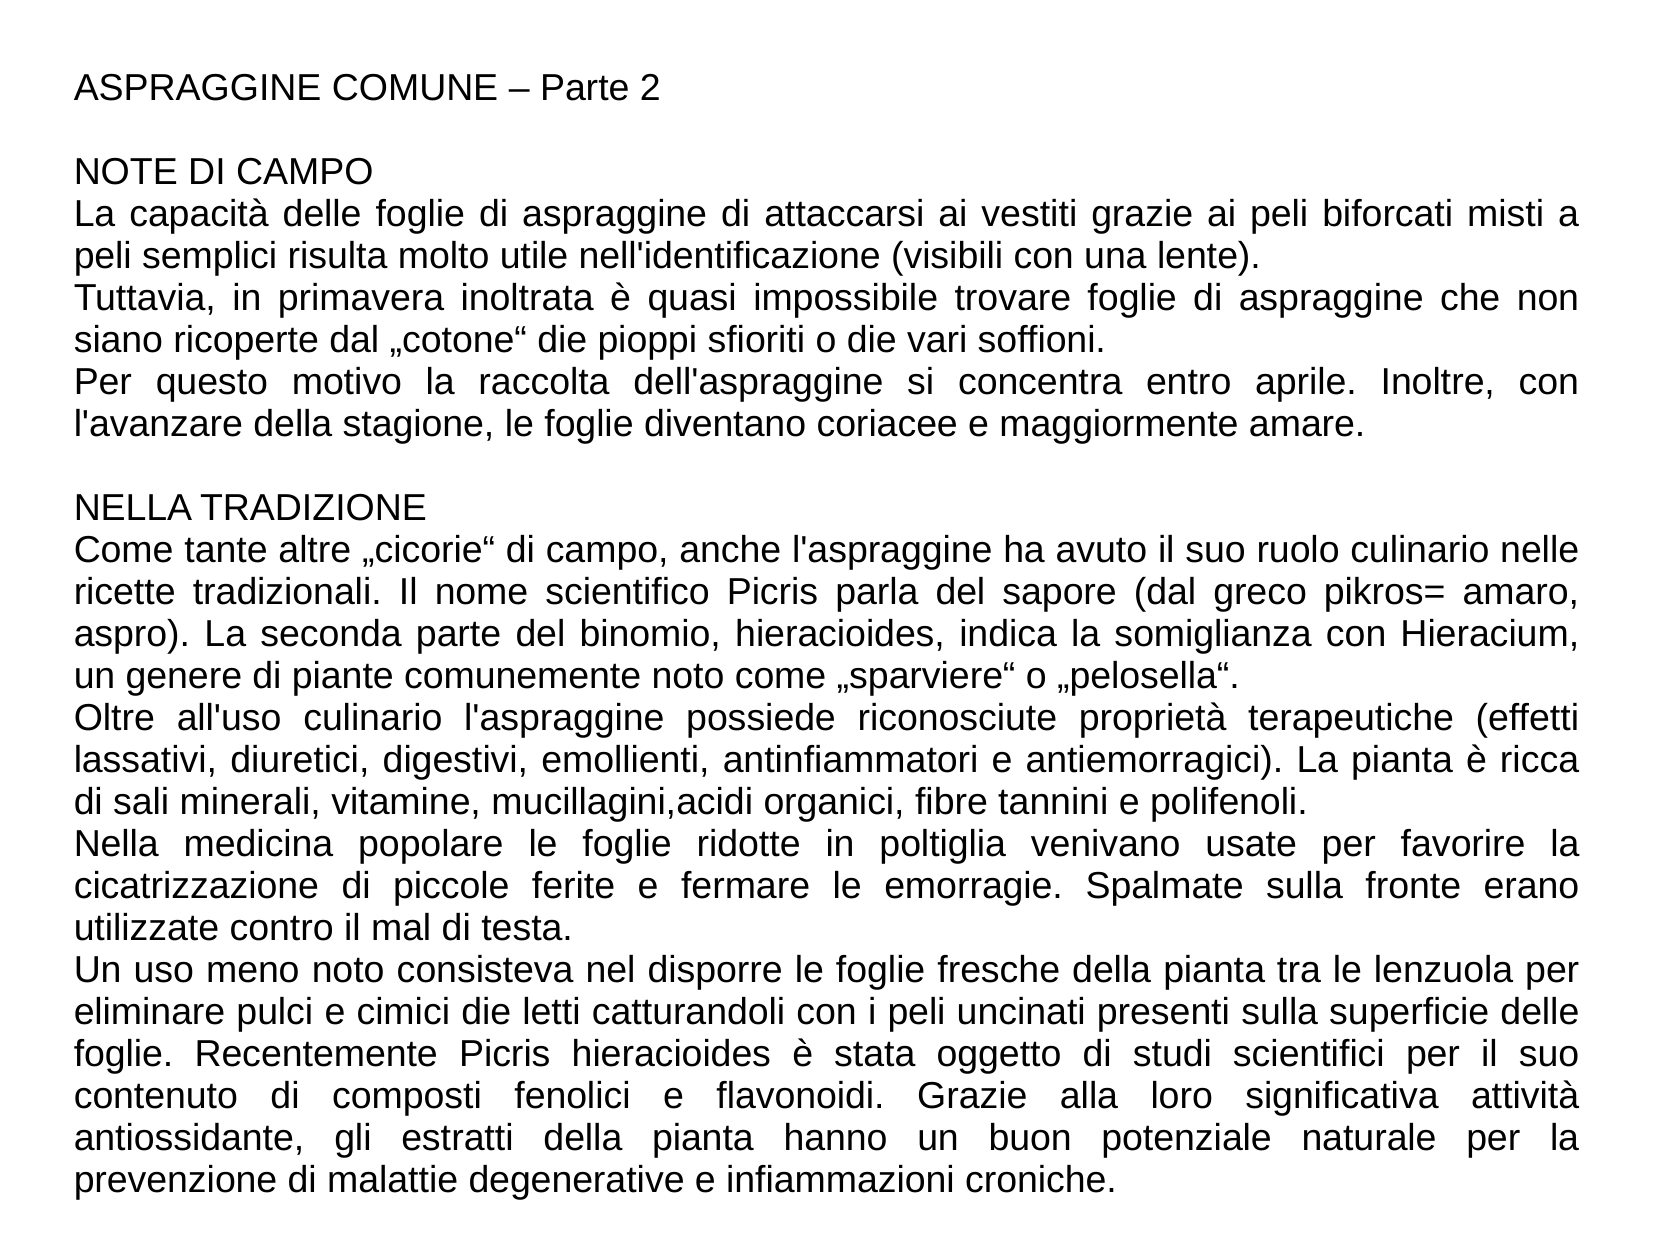

ASPRAGGINE COMUNE – Parte 2
NOTE DI CAMPO
La capacità delle foglie di aspraggine di attaccarsi ai vestiti grazie ai peli biforcati misti a peli semplici risulta molto utile nell'identificazione (visibili con una lente).
Tuttavia, in primavera inoltrata è quasi impossibile trovare foglie di aspraggine che non siano ricoperte dal „cotone“ die pioppi sfioriti o die vari soffioni.
Per questo motivo la raccolta dell'aspraggine si concentra entro aprile. Inoltre, con l'avanzare della stagione, le foglie diventano coriacee e maggiormente amare.
NELLA TRADIZIONE
Come tante altre „cicorie“ di campo, anche l'aspraggine ha avuto il suo ruolo culinario nelle ricette tradizionali. Il nome scientifico Picris parla del sapore (dal greco pikros= amaro, aspro). La seconda parte del binomio, hieracioides, indica la somiglianza con Hieracium, un genere di piante comunemente noto come „sparviere“ o „pelosella“.
Oltre all'uso culinario l'aspraggine possiede riconosciute proprietà terapeutiche (effetti lassativi, diuretici, digestivi, emollienti, antinfiammatori e antiemorragici). La pianta è ricca di sali minerali, vitamine, mucillagini,acidi organici, fibre tannini e polifenoli.
Nella medicina popolare le foglie ridotte in poltiglia venivano usate per favorire la cicatrizzazione di piccole ferite e fermare le emorragie. Spalmate sulla fronte erano utilizzate contro il mal di testa.
Un uso meno noto consisteva nel disporre le foglie fresche della pianta tra le lenzuola per eliminare pulci e cimici die letti catturandoli con i peli uncinati presenti sulla superficie delle foglie. Recentemente Picris hieracioides è stata oggetto di studi scientifici per il suo contenuto di composti fenolici e flavonoidi. Grazie alla loro significativa attività antiossidante, gli estratti della pianta hanno un buon potenziale naturale per la prevenzione di malattie degenerative e infiammazioni croniche.